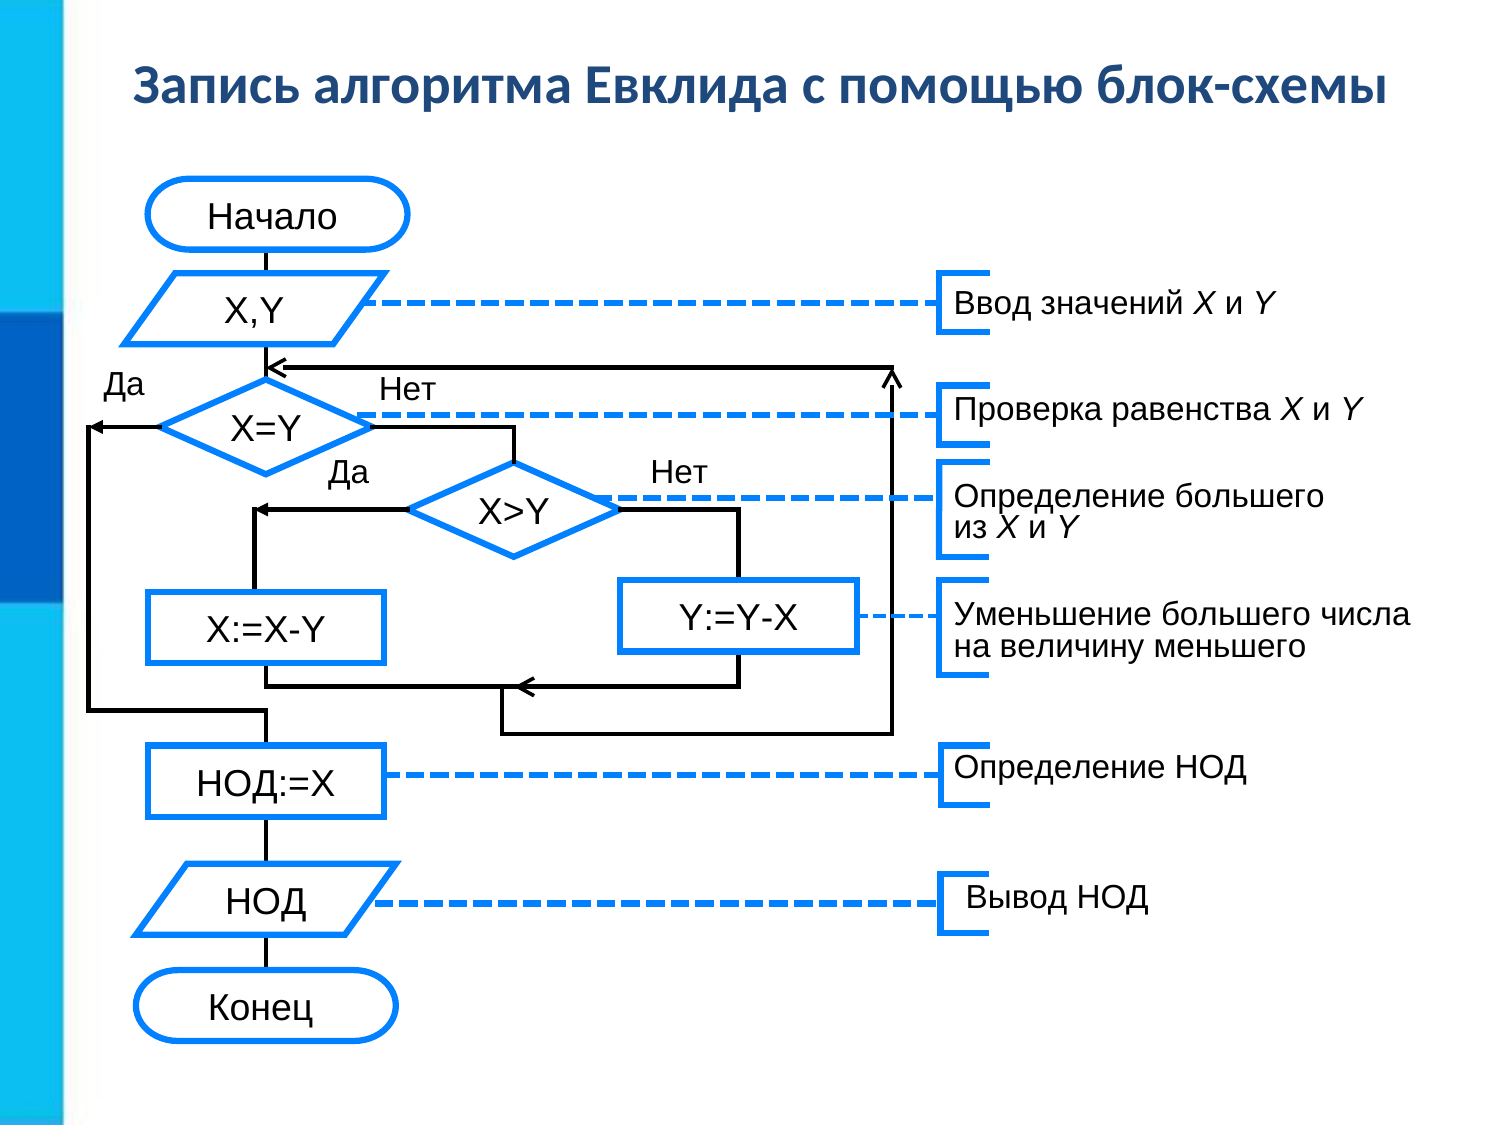

Запись алгоритма Евклида с помощью блок-схемы
Начало
X,Y
X=Y
X>Y
Y:=Y-X
X:=X-Y
НОД:=Х
НОД
Конец
Да
Нет
Да
Нет
Ввод значений X и Y
Проверка равенства X и Y
Определение большего
из X и Y
Уменьшение большего числа на величину меньшего
Определение НОД
Вывод НОД